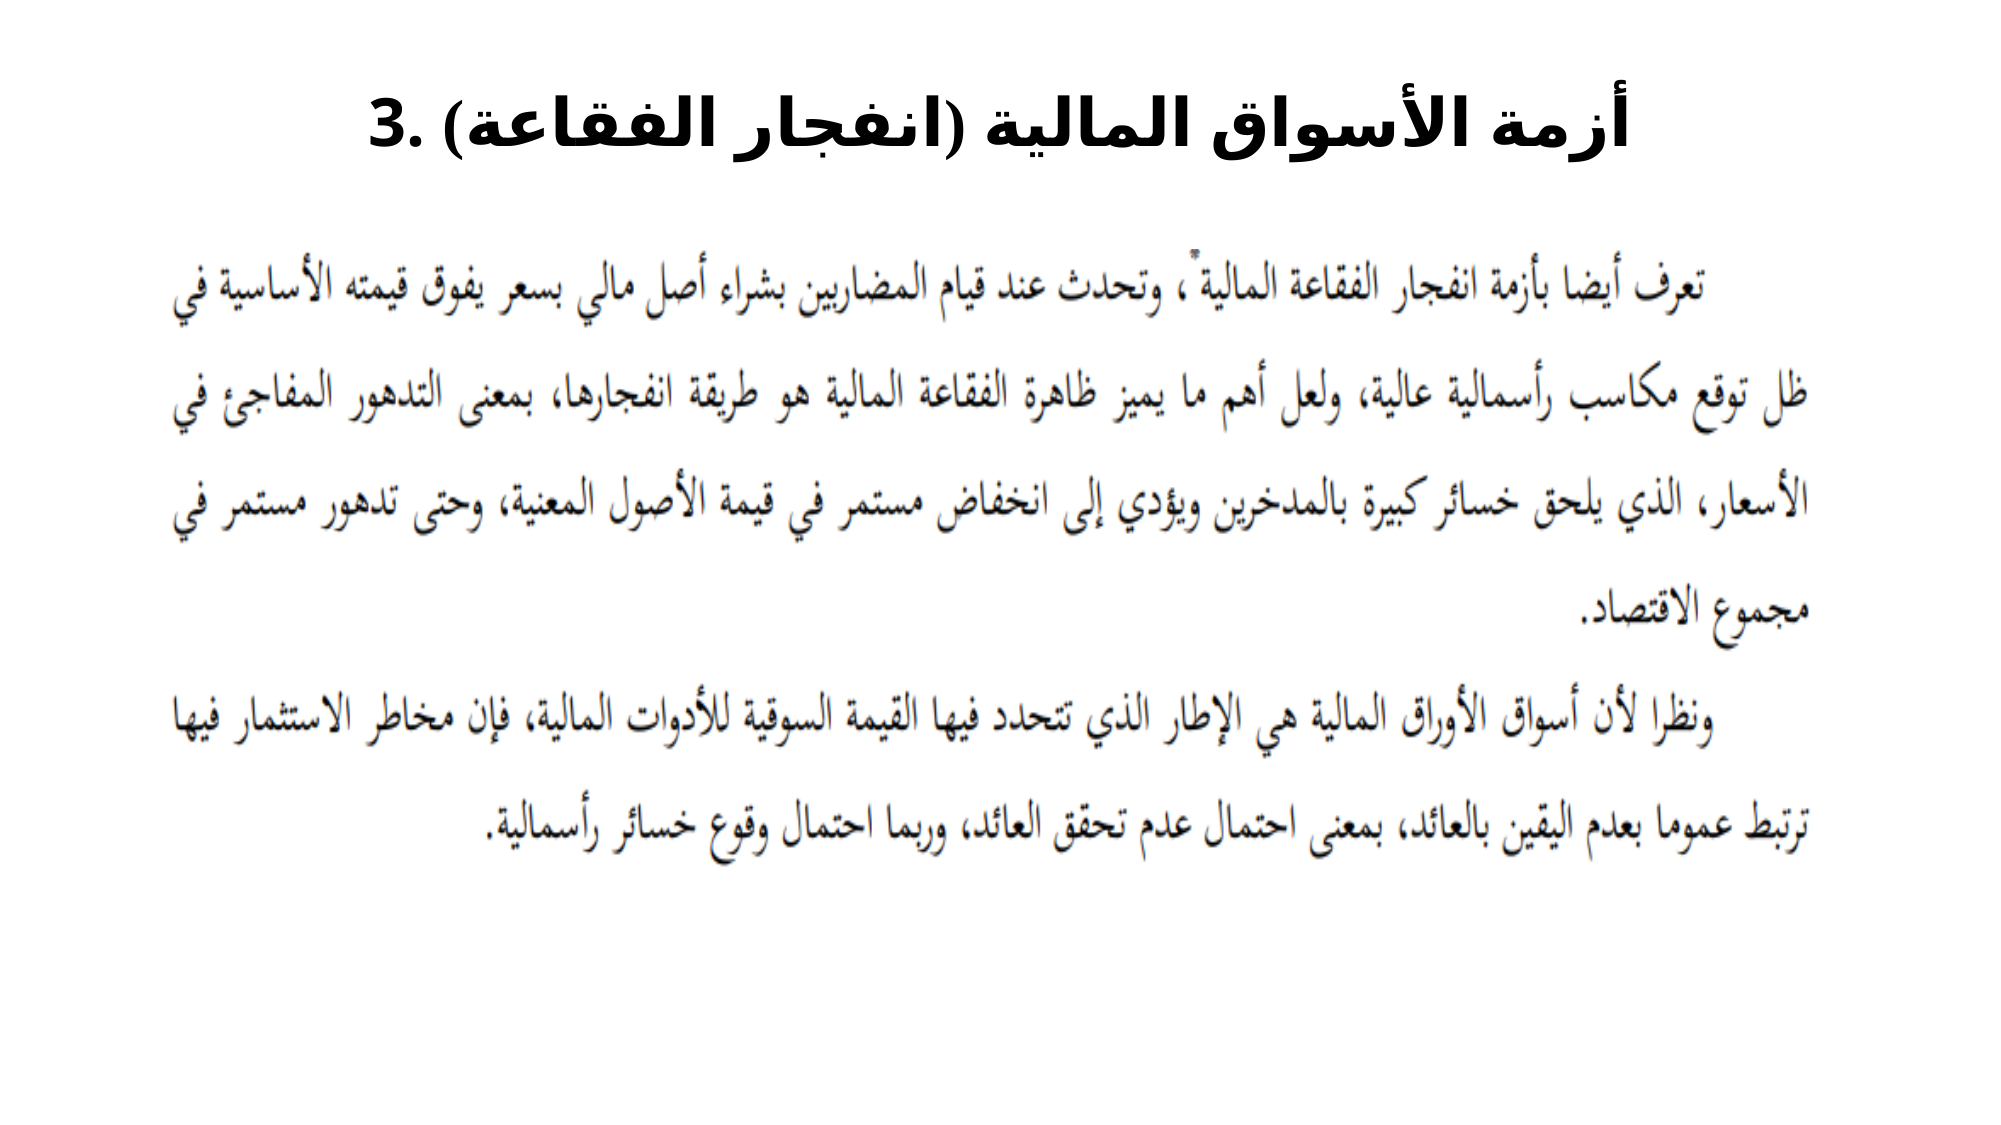

# 3. أزمة الأسواق المالية (انفجار الفقاعة)